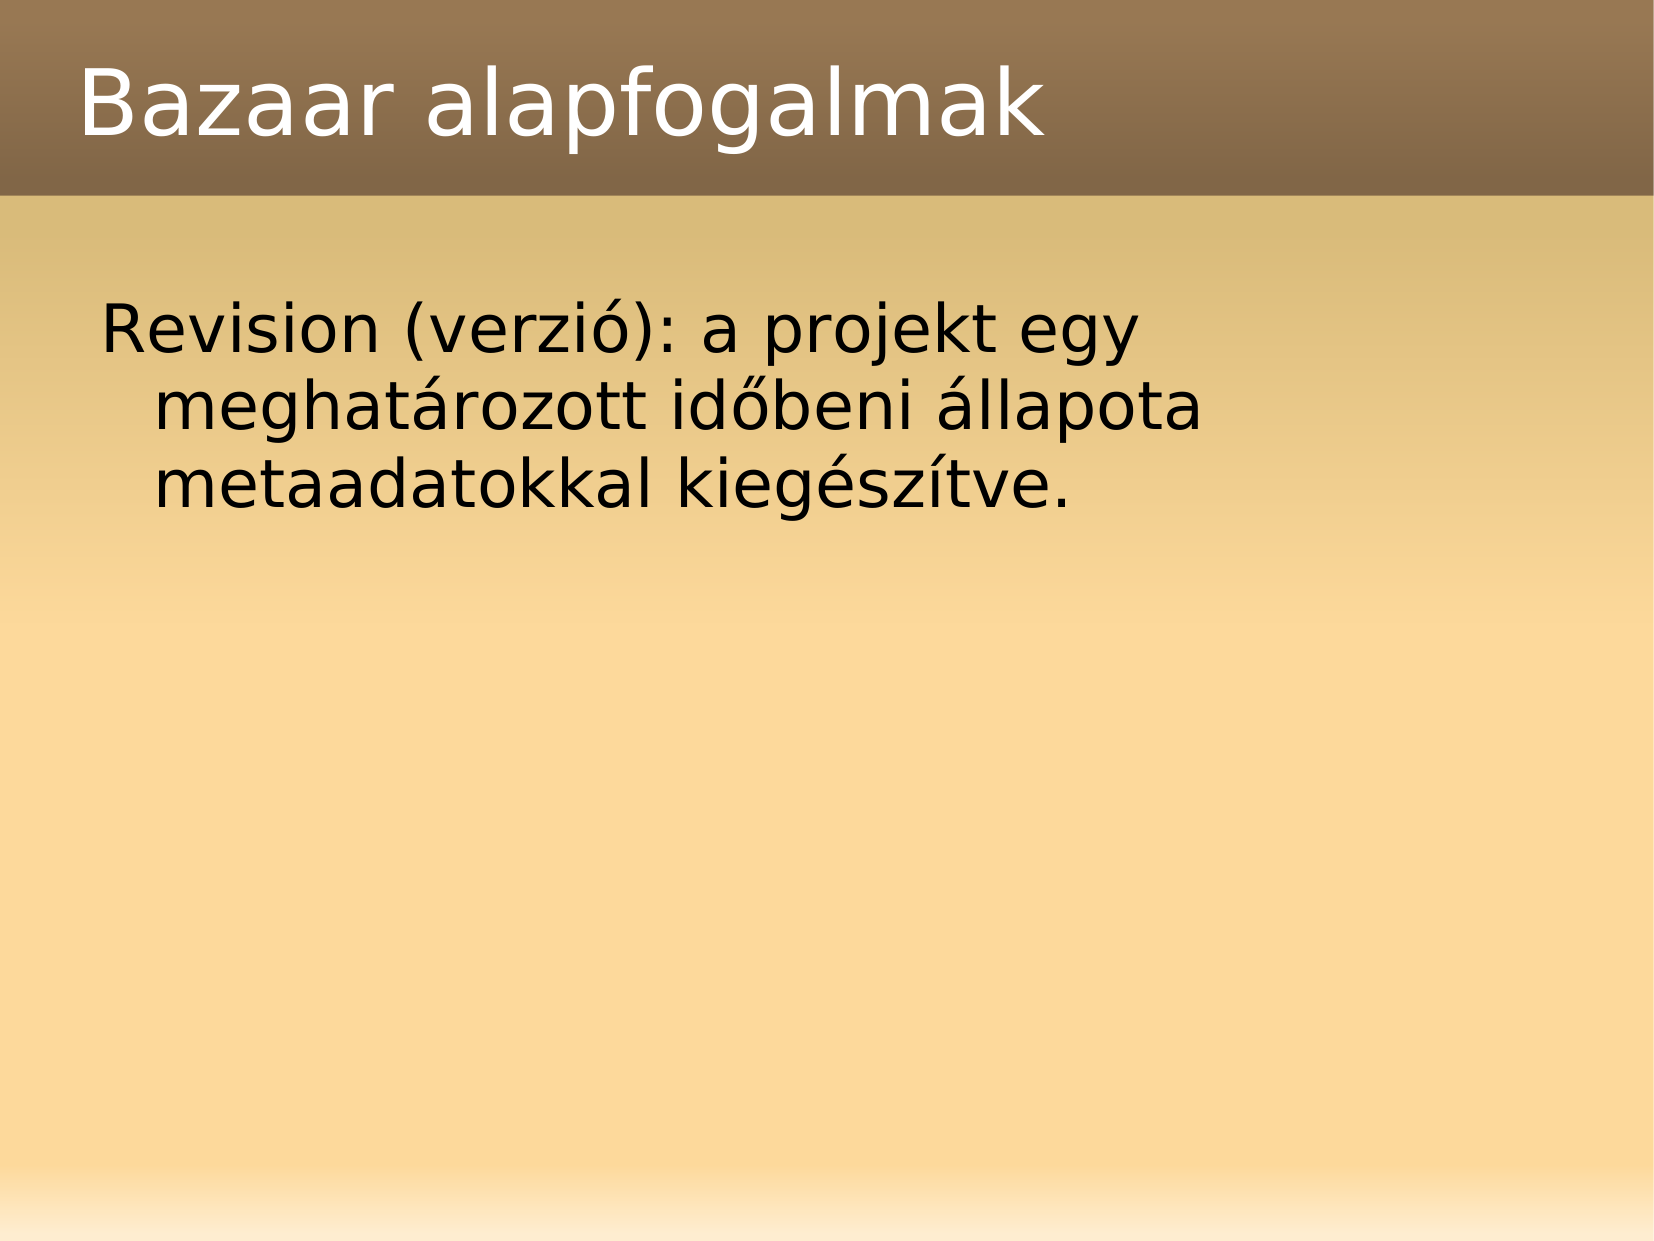

# Bazaar alapfogalmak
Revision (verzió): a projekt egy meghatározott időbeni állapota metaadatokkal kiegészítve.